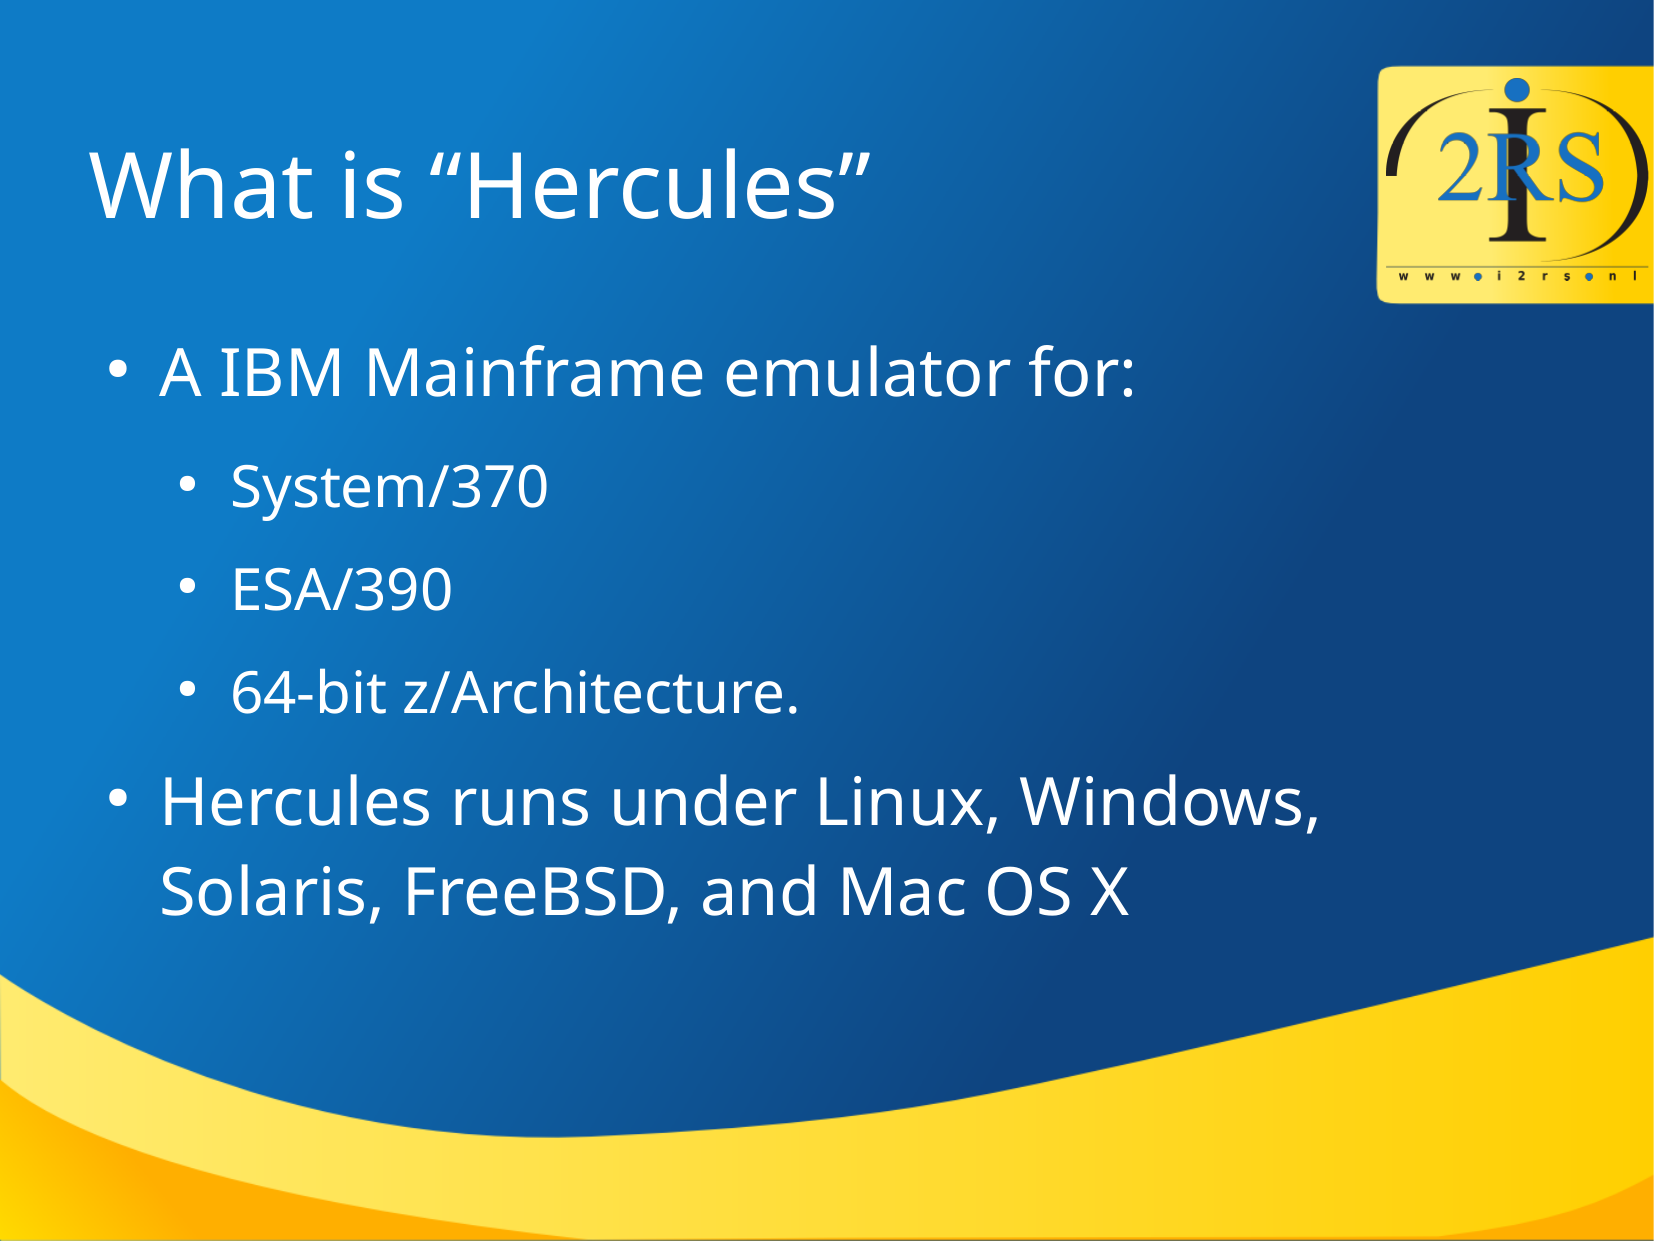

# What is “Hercules”
A IBM Mainframe emulator for:
System/370
ESA/390
64-bit z/Architecture.
Hercules runs under Linux, Windows, Solaris, FreeBSD, and Mac OS X